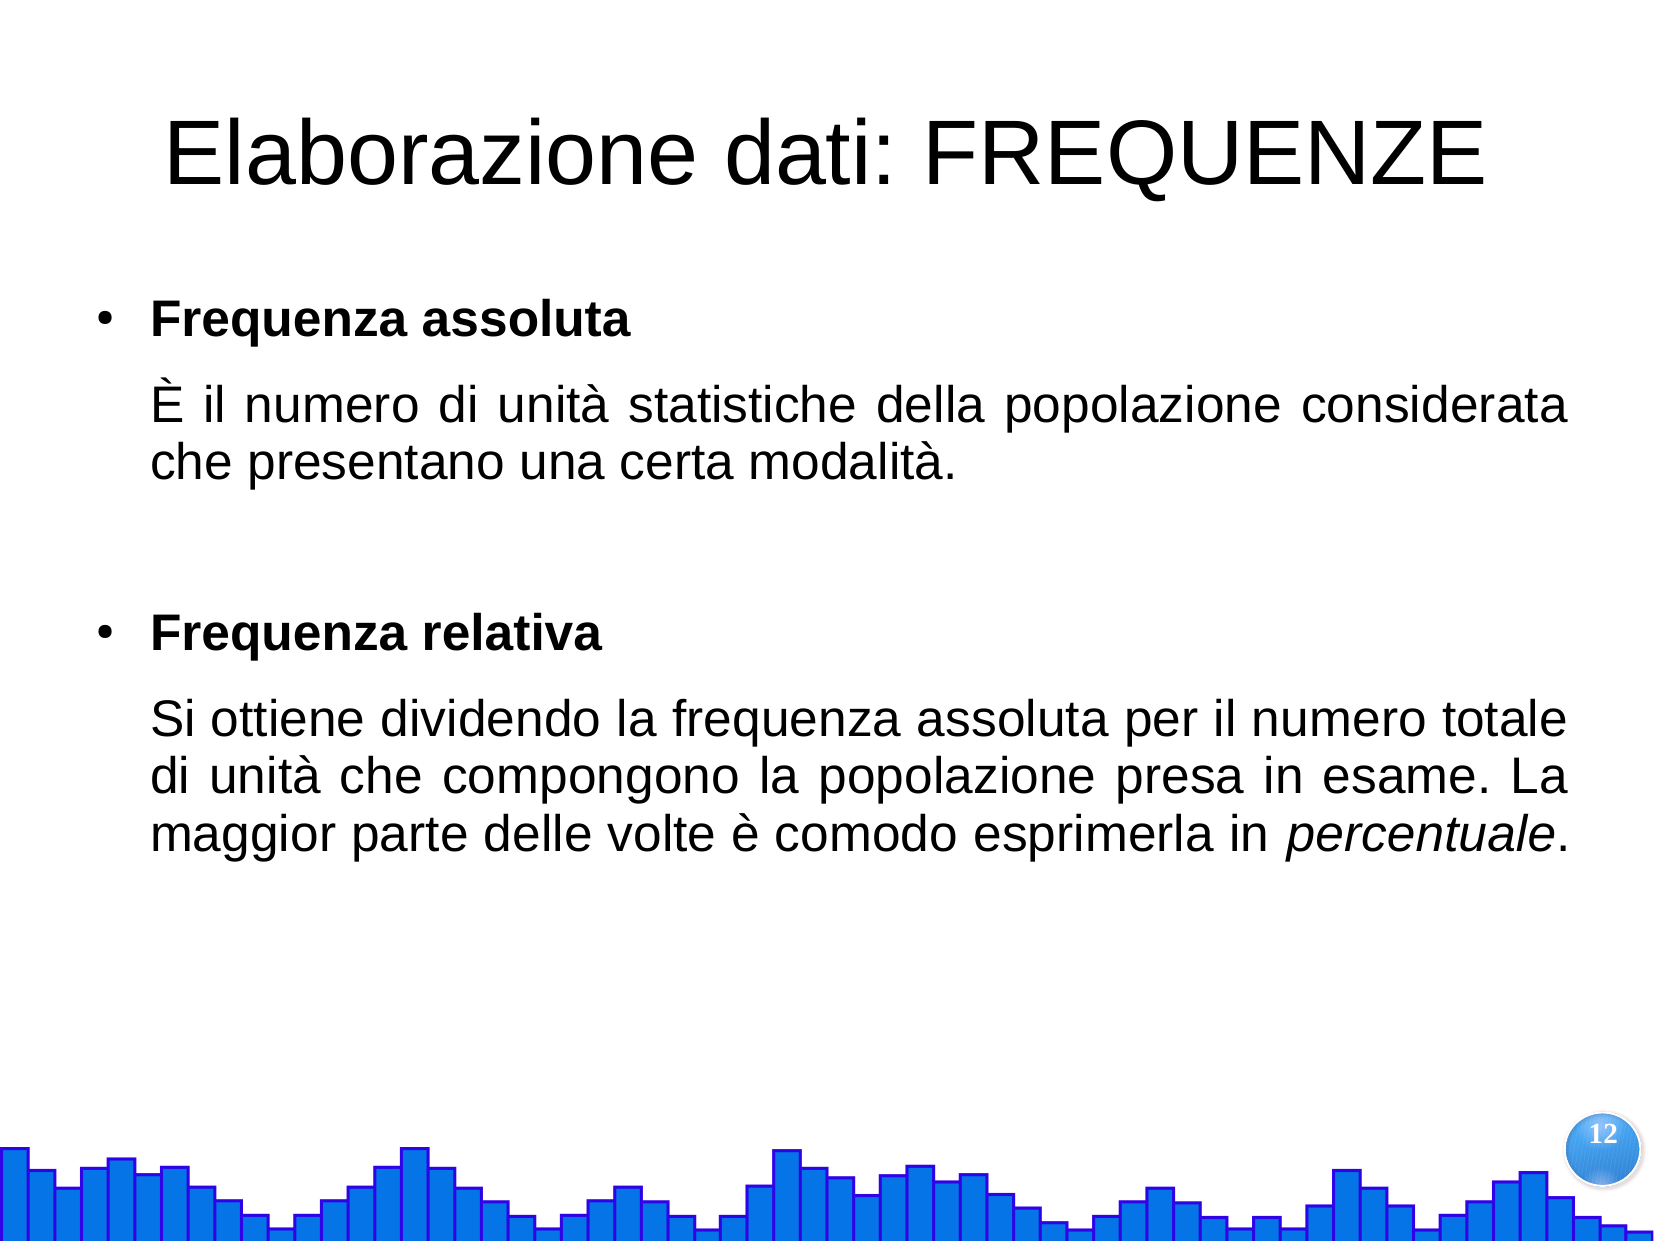

# Elaborazione dati: FREQUENZE
Frequenza assoluta
È il numero di unità statistiche della popolazione considerata che presentano una certa modalità.
Frequenza relativa
Si ottiene dividendo la frequenza assoluta per il numero totale di unità che compongono la popolazione presa in esame. La maggior parte delle volte è comodo esprimerla in percentuale.
12